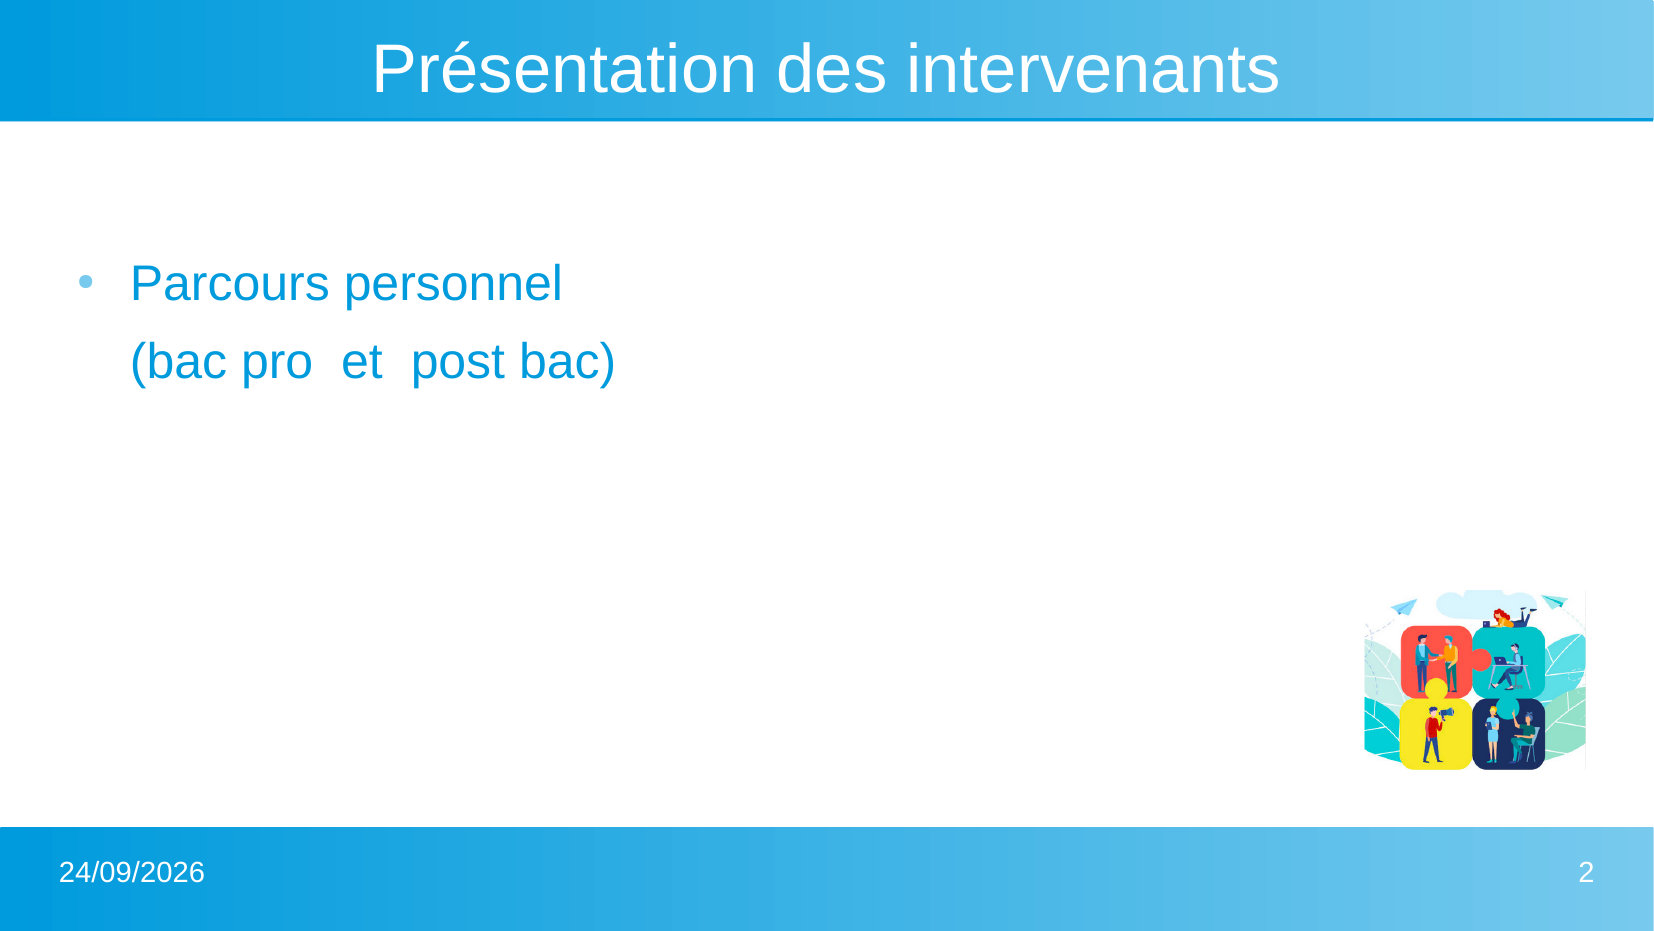

# Présentation des intervenants
Parcours personnel
(bac pro et post bac)
2